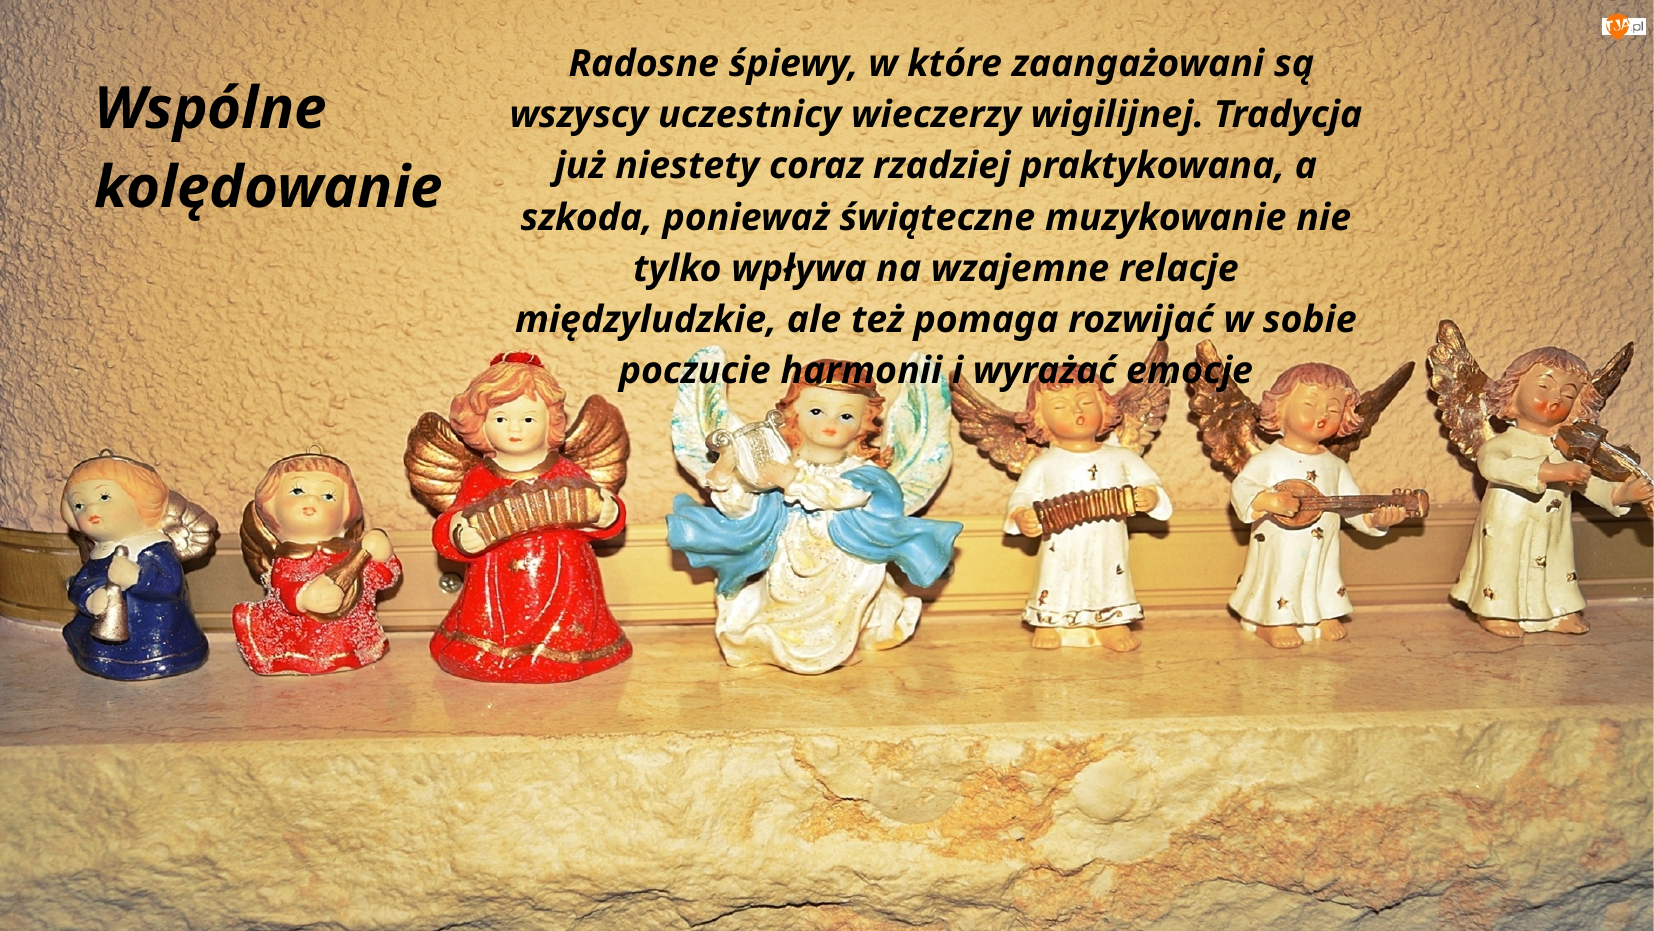

Radosne śpiewy, w które zaangażowani są wszyscy uczestnicy wieczerzy wigilijnej. Tradycja już niestety coraz rzadziej praktykowana, a szkoda, ponieważ świąteczne muzykowanie nie tylko wpływa na wzajemne relacje międzyludzkie, ale też pomaga rozwijać w sobie poczucie harmonii i wyrażać emocje
Wspólne kolędowanie